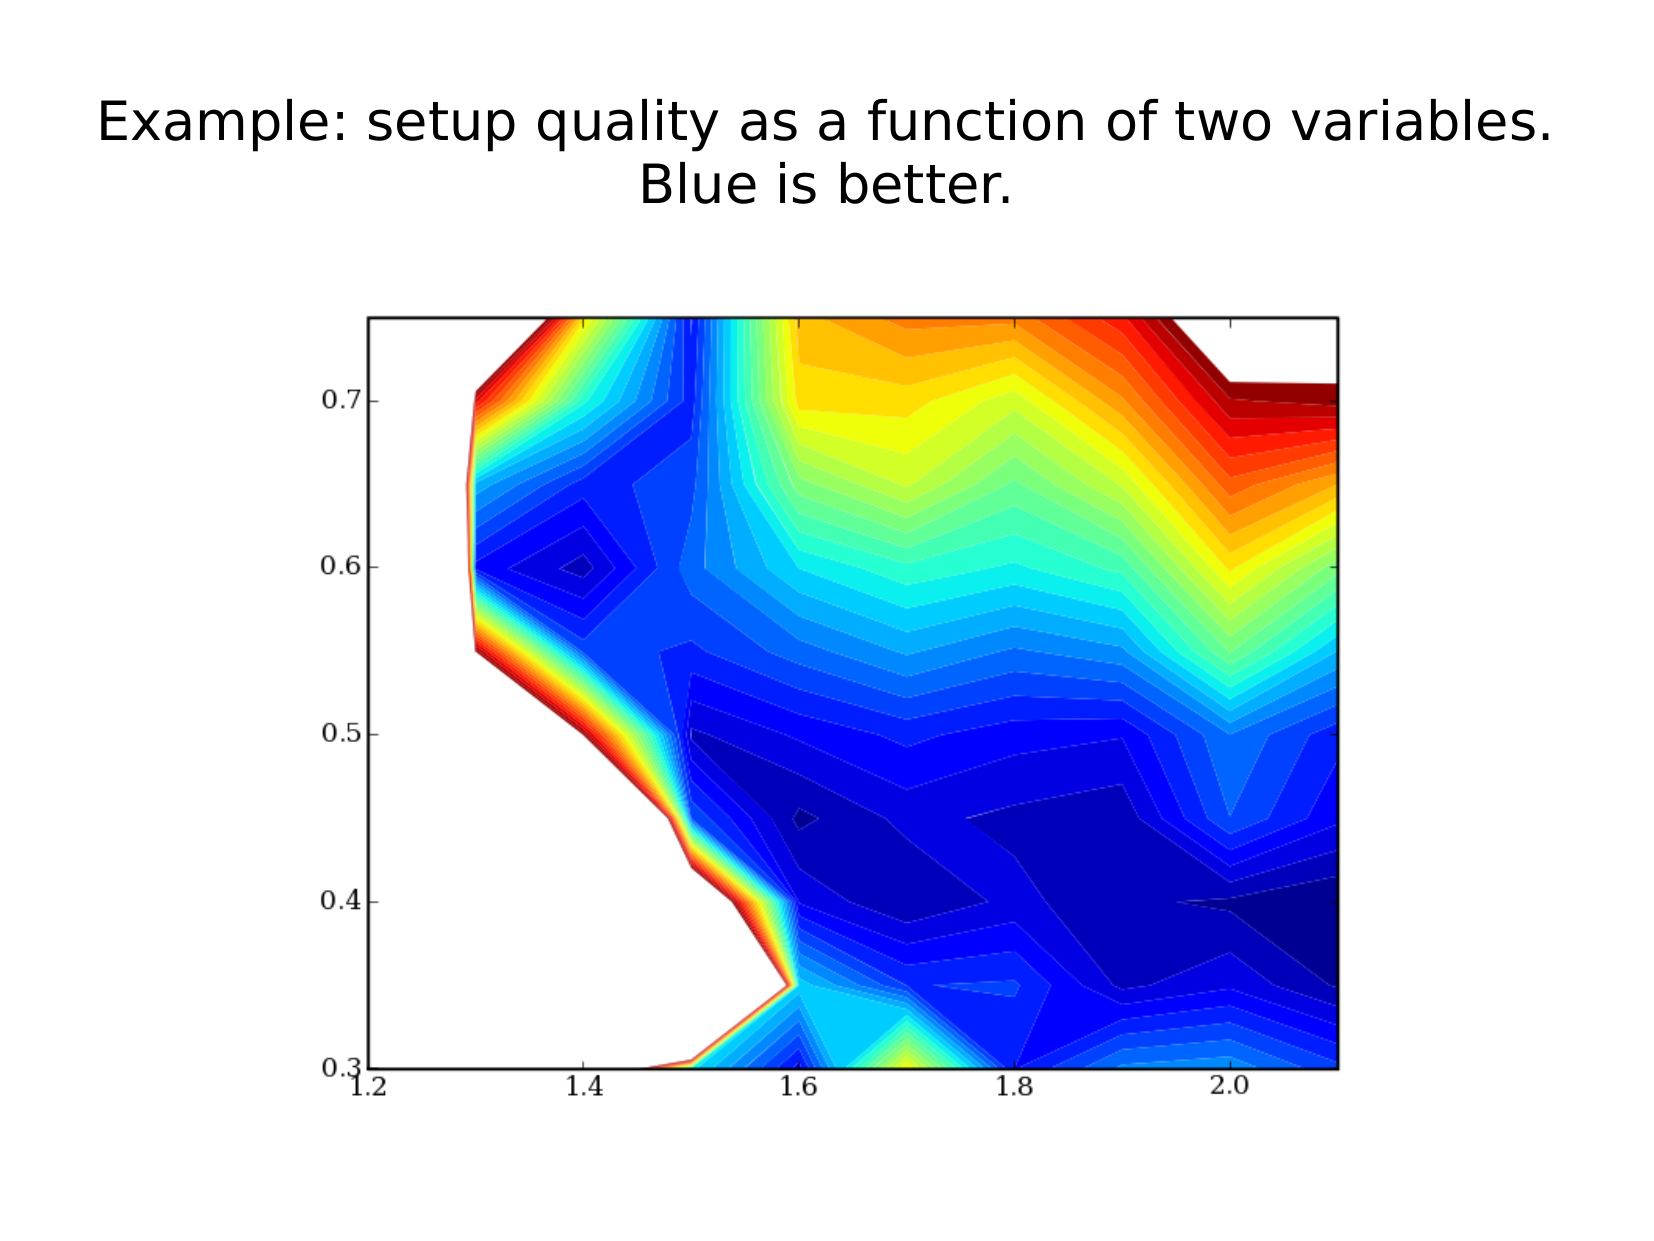

# Example: setup quality as a function of two variables. Blue is better.